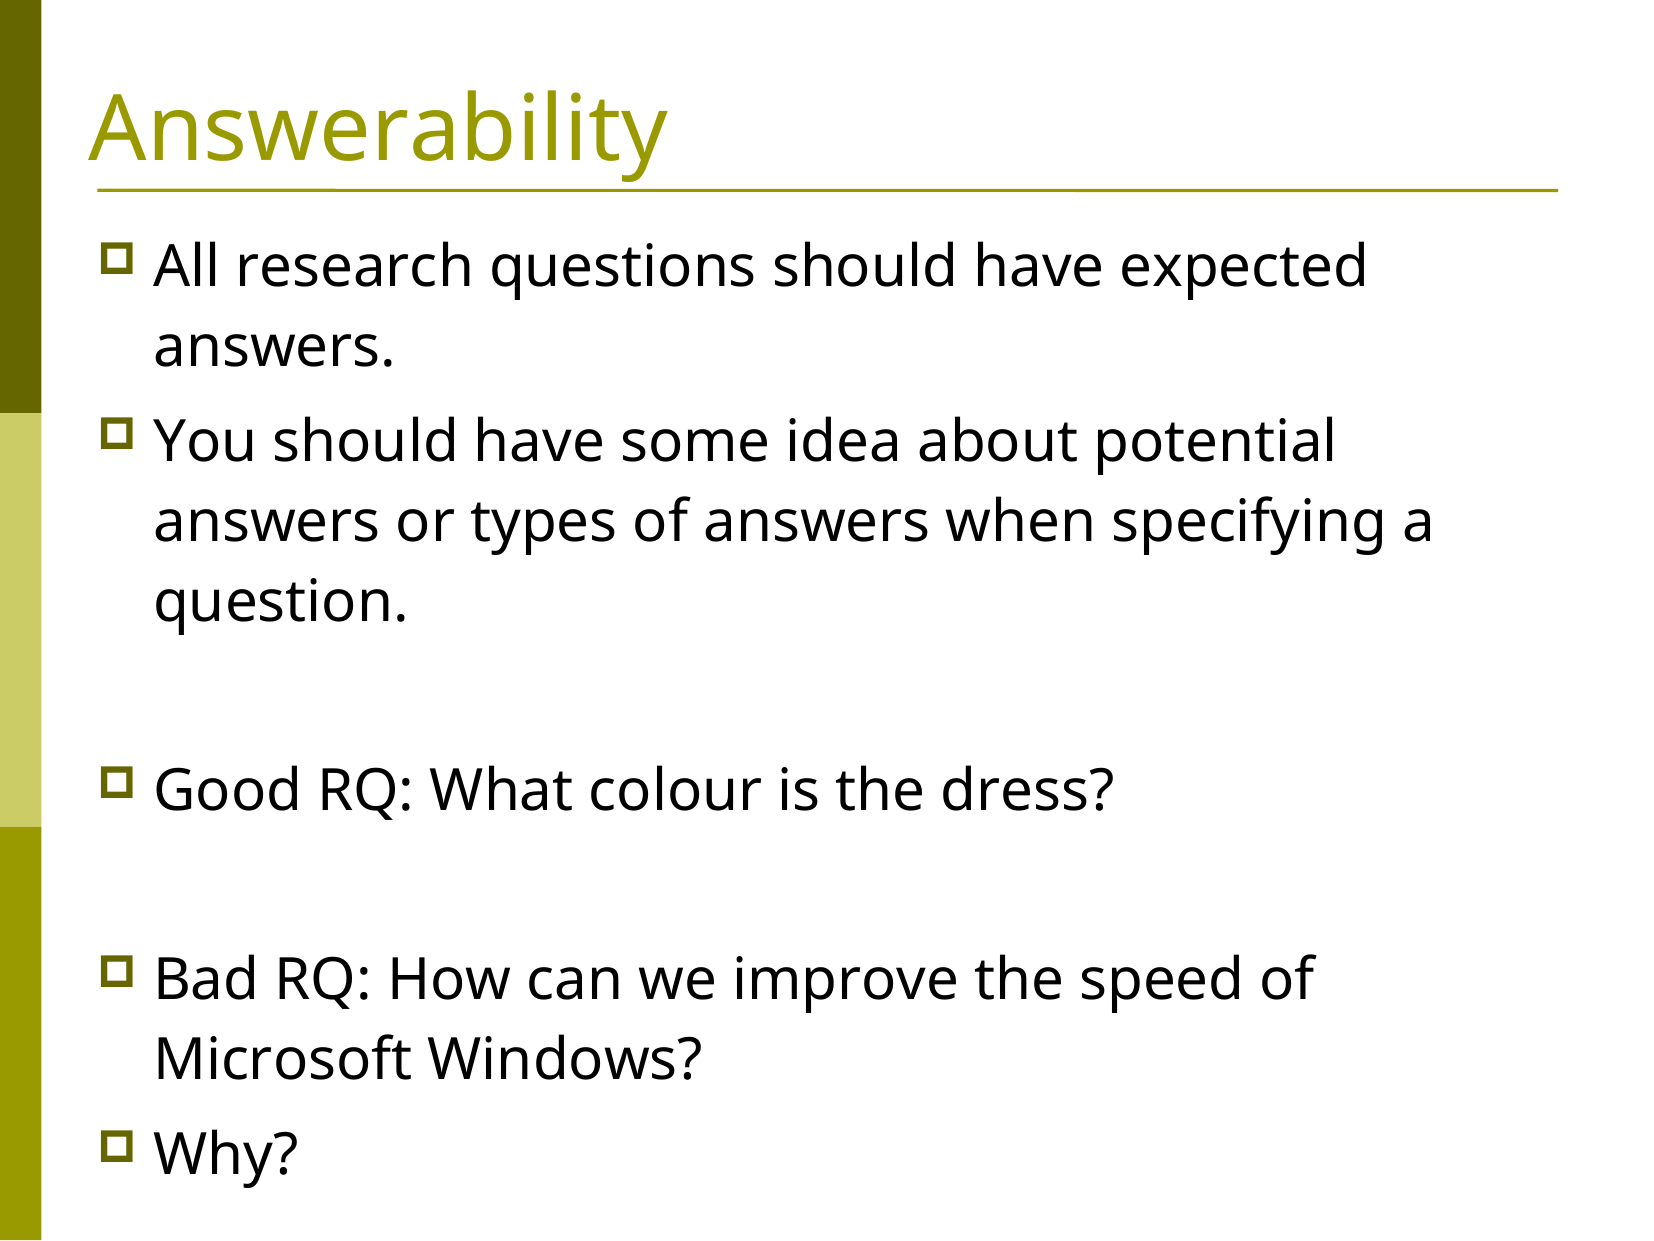

# Answerability
All research questions should have expected answers.
You should have some idea about potential answers or types of answers when specifying a question.
Good RQ: What colour is the dress?
Bad RQ: How can we improve the speed of Microsoft Windows?
Why?